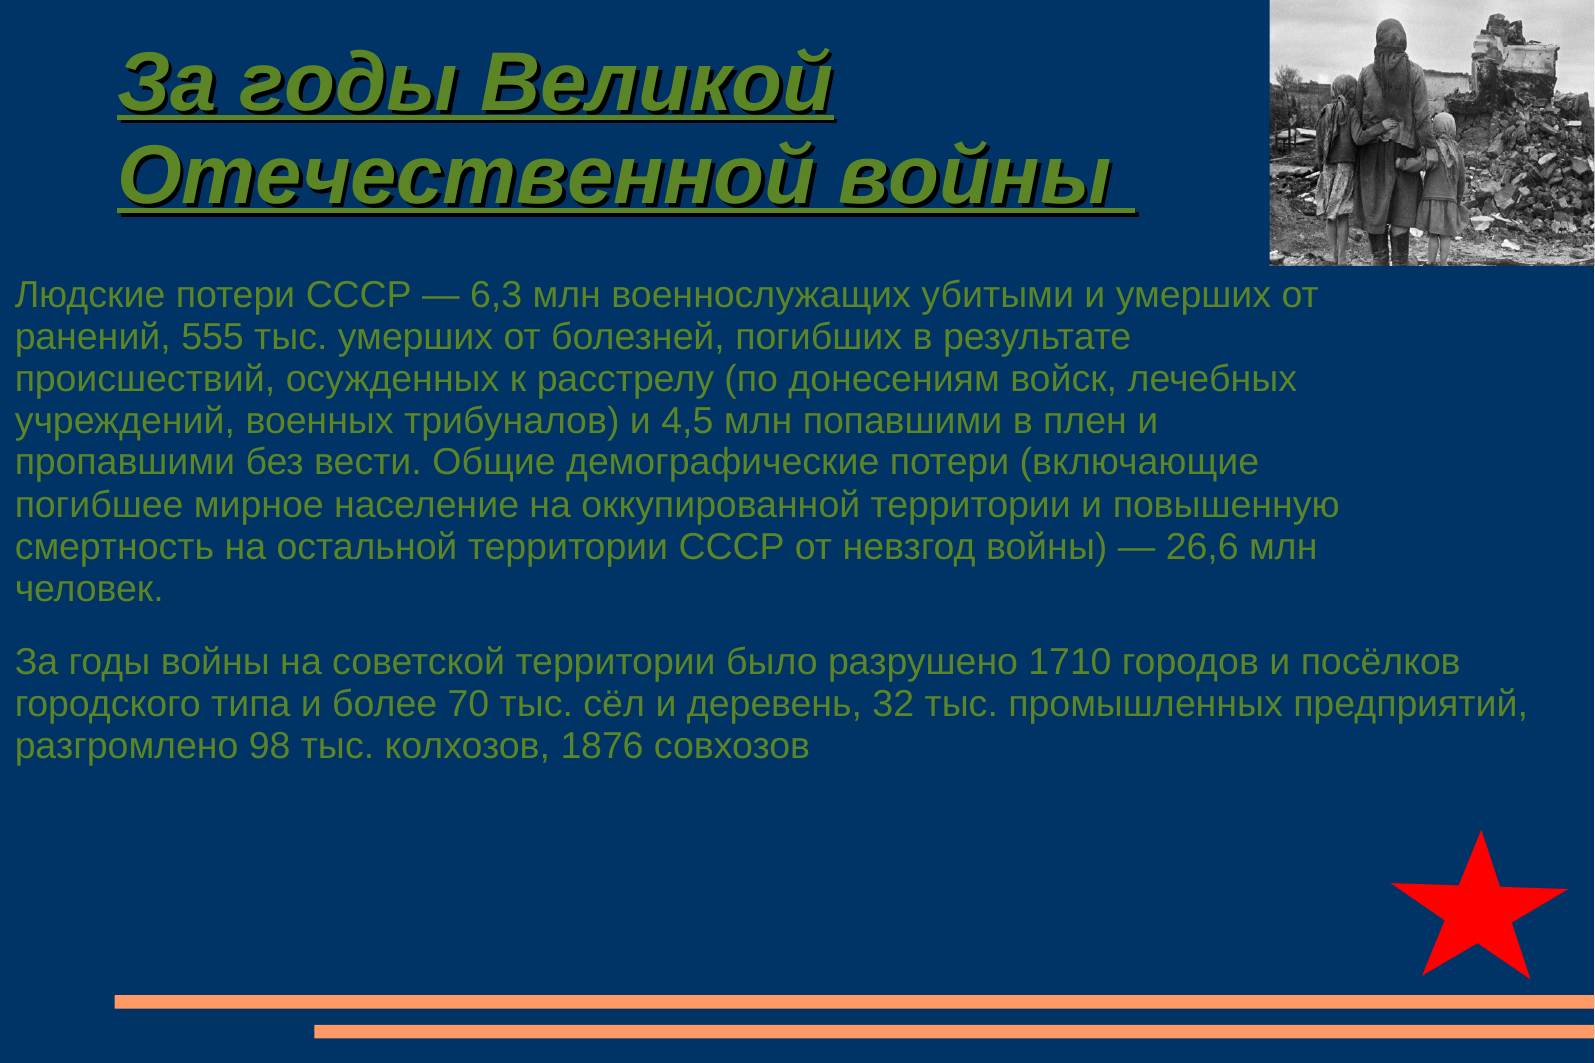

# За годы Великой Отечественной войны
Людские потери СССР — 6,3 млн военнослужащих убитыми и умерших от ранений, 555 тыс. умерших от болезней, погибших в результате происшествий, осужденных к расстрелу (по донесениям войск, лечебных учреждений, военных трибуналов) и 4,5 млн попавшими в плен и пропавшими без вести. Общие демографические потери (включающие погибшее мирное население на оккупированной территории и повышенную смертность на остальной территории СССР от невзгод войны) — 26,6 млн человек.
За годы войны на советской территории было разрушено 1710 городов и посёлков городского типа и более 70 тыс. сёл и деревень, 32 тыс. промышленных предприятий, разгромлено 98 тыс. колхозов, 1876 совхозов